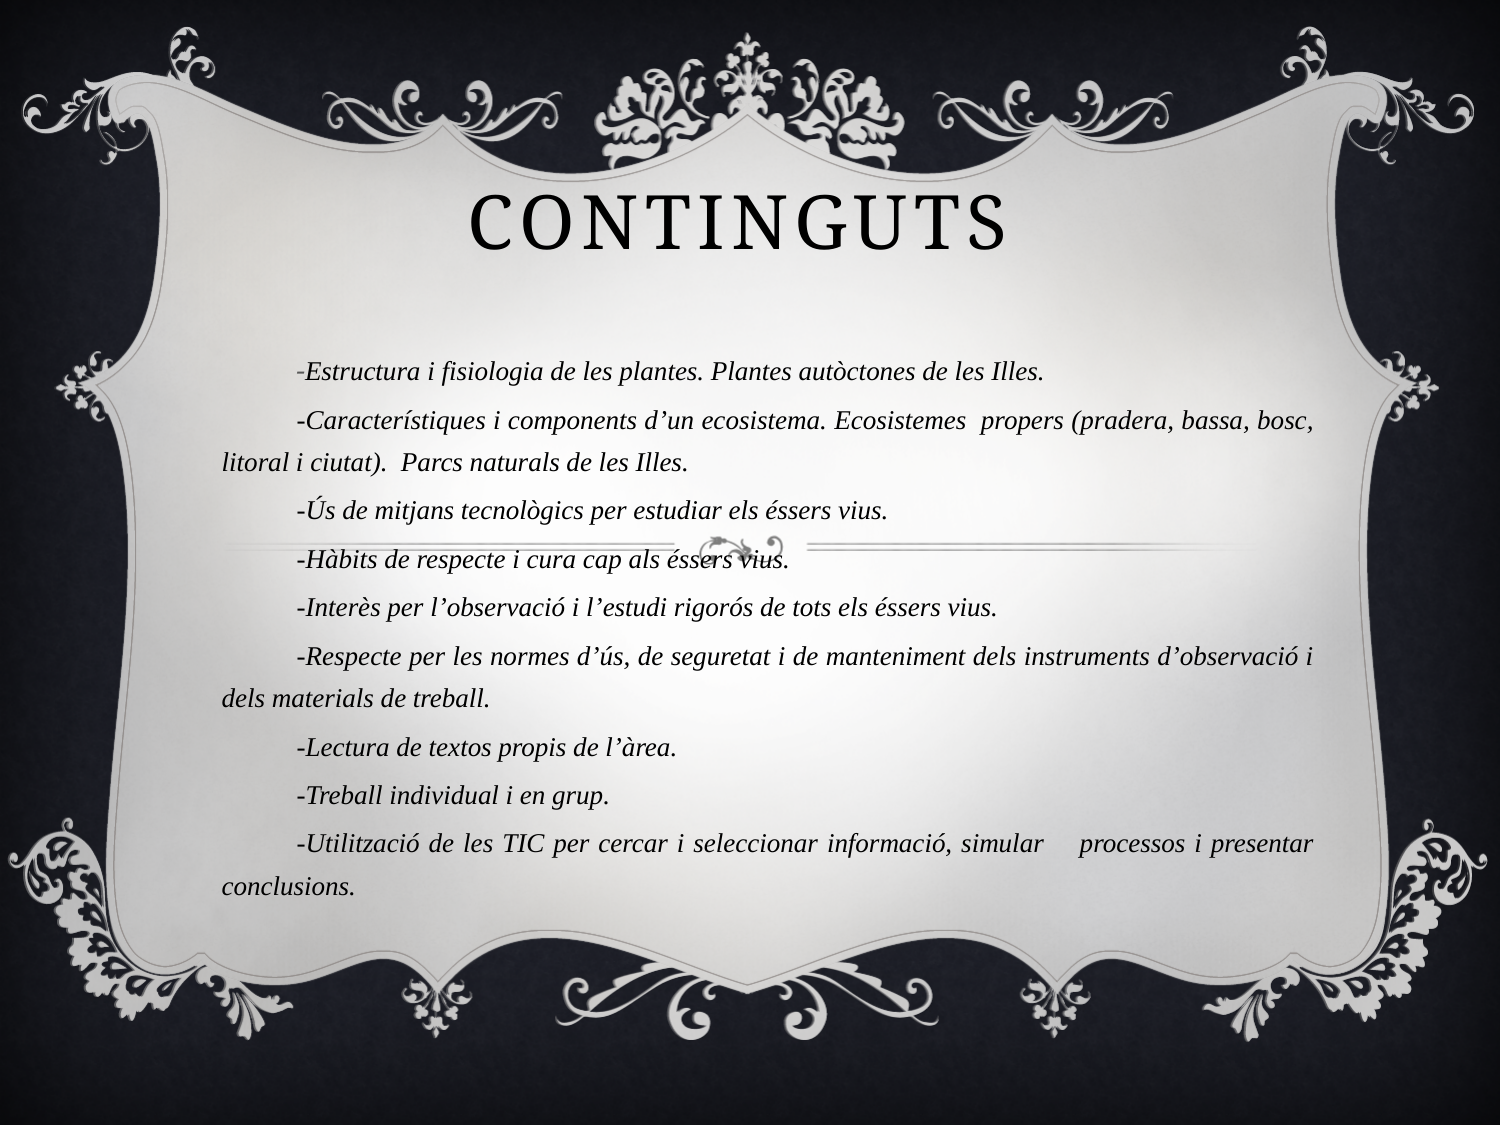

# CONTINGUTS
	-Estructura i fisiologia de les plantes. Plantes autòctones de les Illes.
	-Característiques i components d’un ecosistema. Ecosistemes propers (pradera, bassa, bosc, litoral i ciutat). Parcs naturals de les Illes.
	-Ús de mitjans tecnològics per estudiar els éssers vius.
	-Hàbits de respecte i cura cap als éssers vius.
	-Interès per l’observació i l’estudi rigorós de tots els éssers vius.
	-Respecte per les normes d’ús, de seguretat i de manteniment dels instruments d’observació i dels materials de treball.
	-Lectura de textos propis de l’àrea.
	-Treball individual i en grup.
	-Utilització de les TIC per cercar i seleccionar informació, simular processos i presentar conclusions.